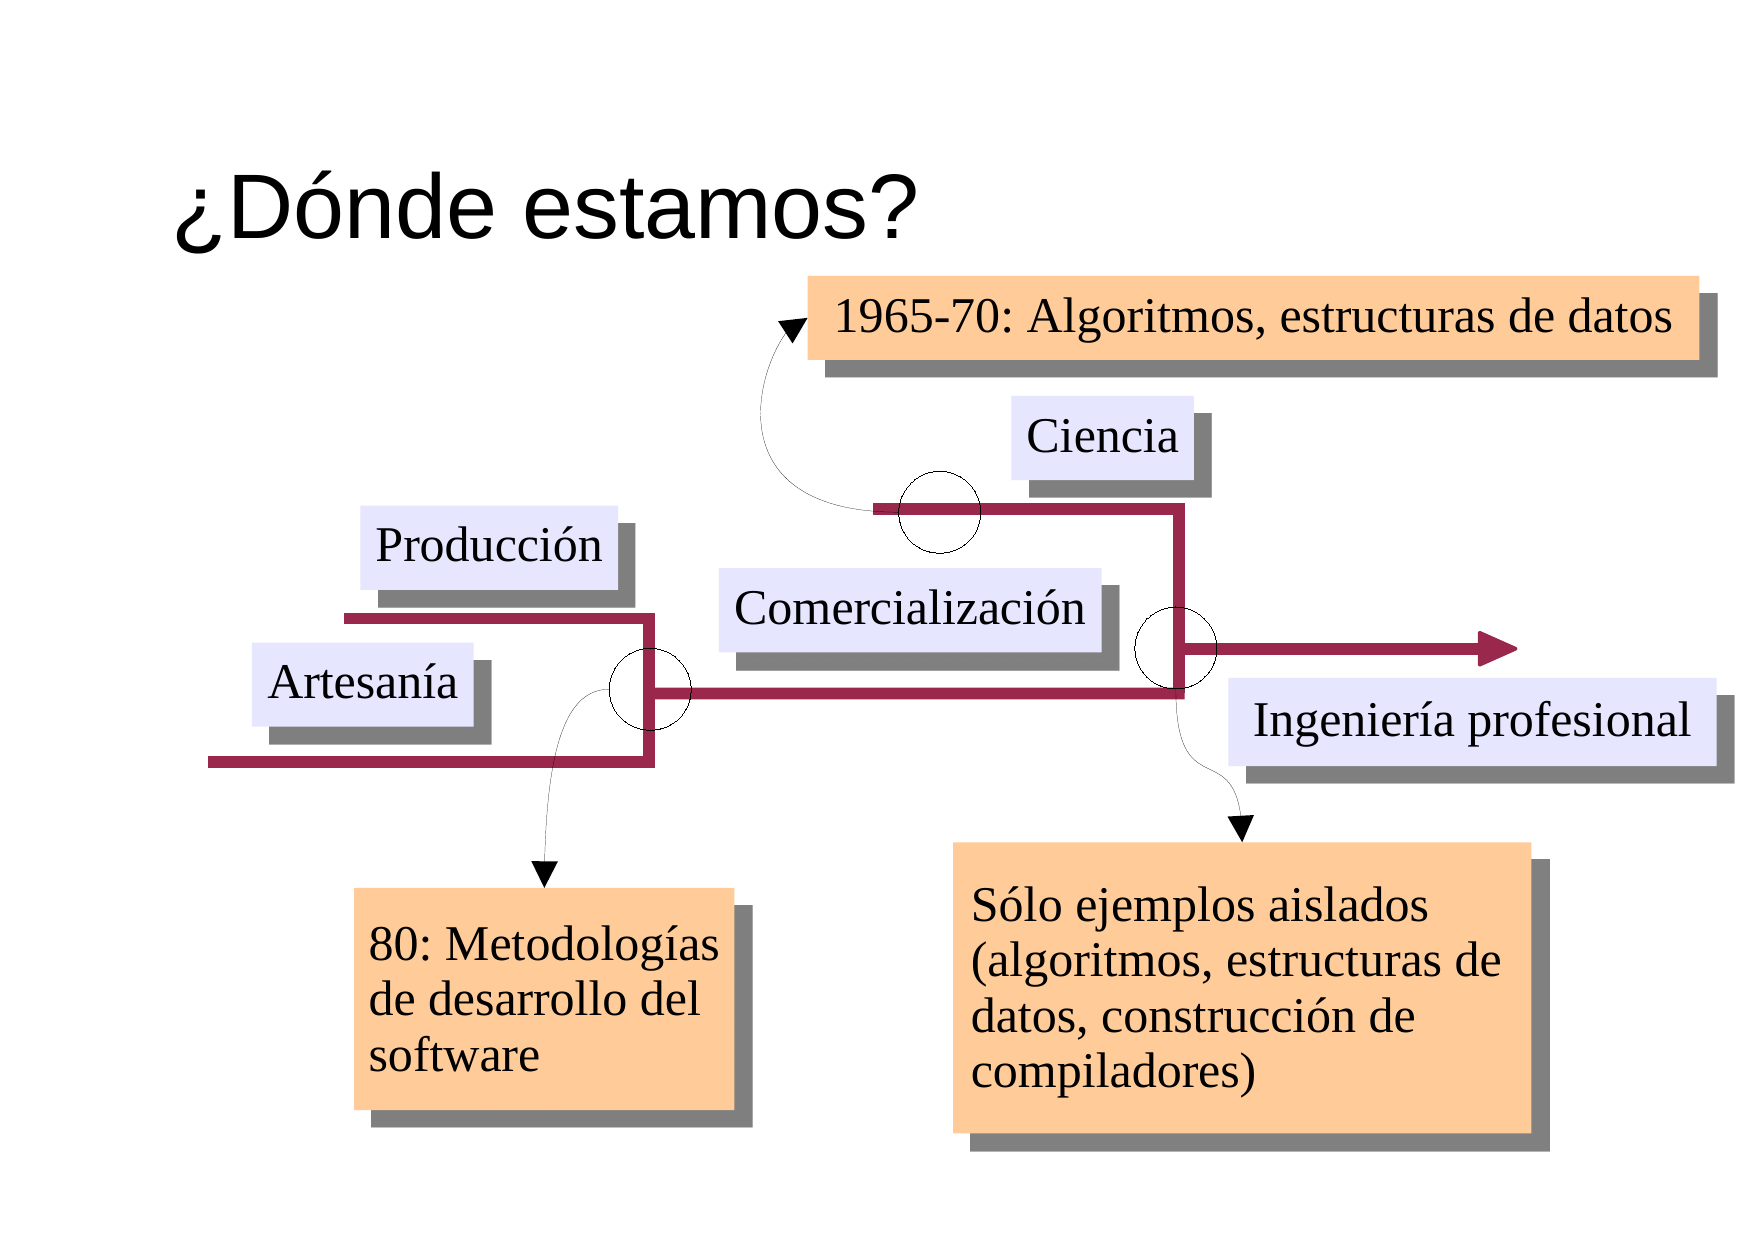

# ¿Dónde estamos?
1965-70: Algoritmos, estructuras de datos
Ciencia
Producción
Comercialización
Artesanía
Ingeniería profesional
Sólo ejemplos aislados (algoritmos, estructuras de datos, construcción de compiladores)
80: Metodologías de desarrollo del software